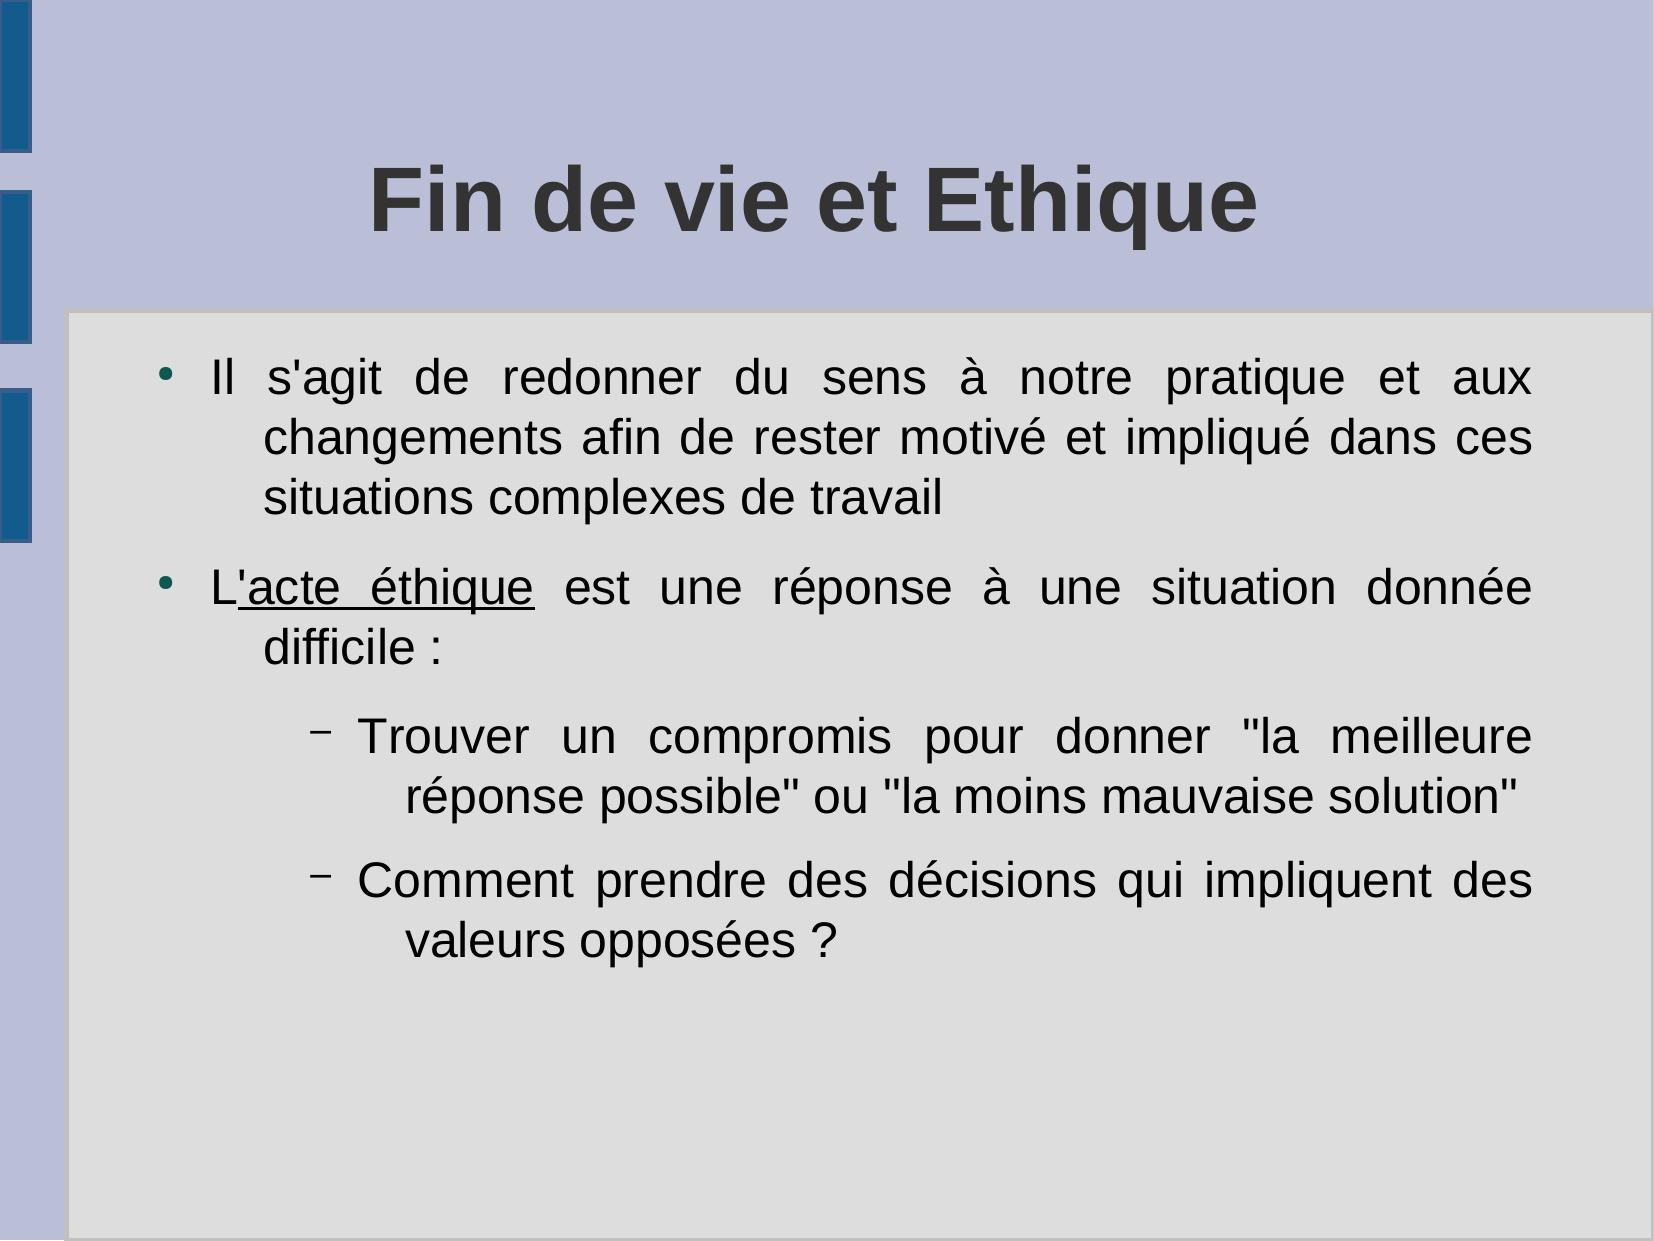

# Fin de vie et Ethique
Il s'agit de redonner du sens à notre pratique et aux changements afin de rester motivé et impliqué dans ces situations complexes de travail
L'acte éthique est une réponse à une situation donnée difficile :
Trouver un compromis pour donner "la meilleure réponse possible" ou "la moins mauvaise solution"
Comment prendre des décisions qui impliquent des valeurs opposées ?